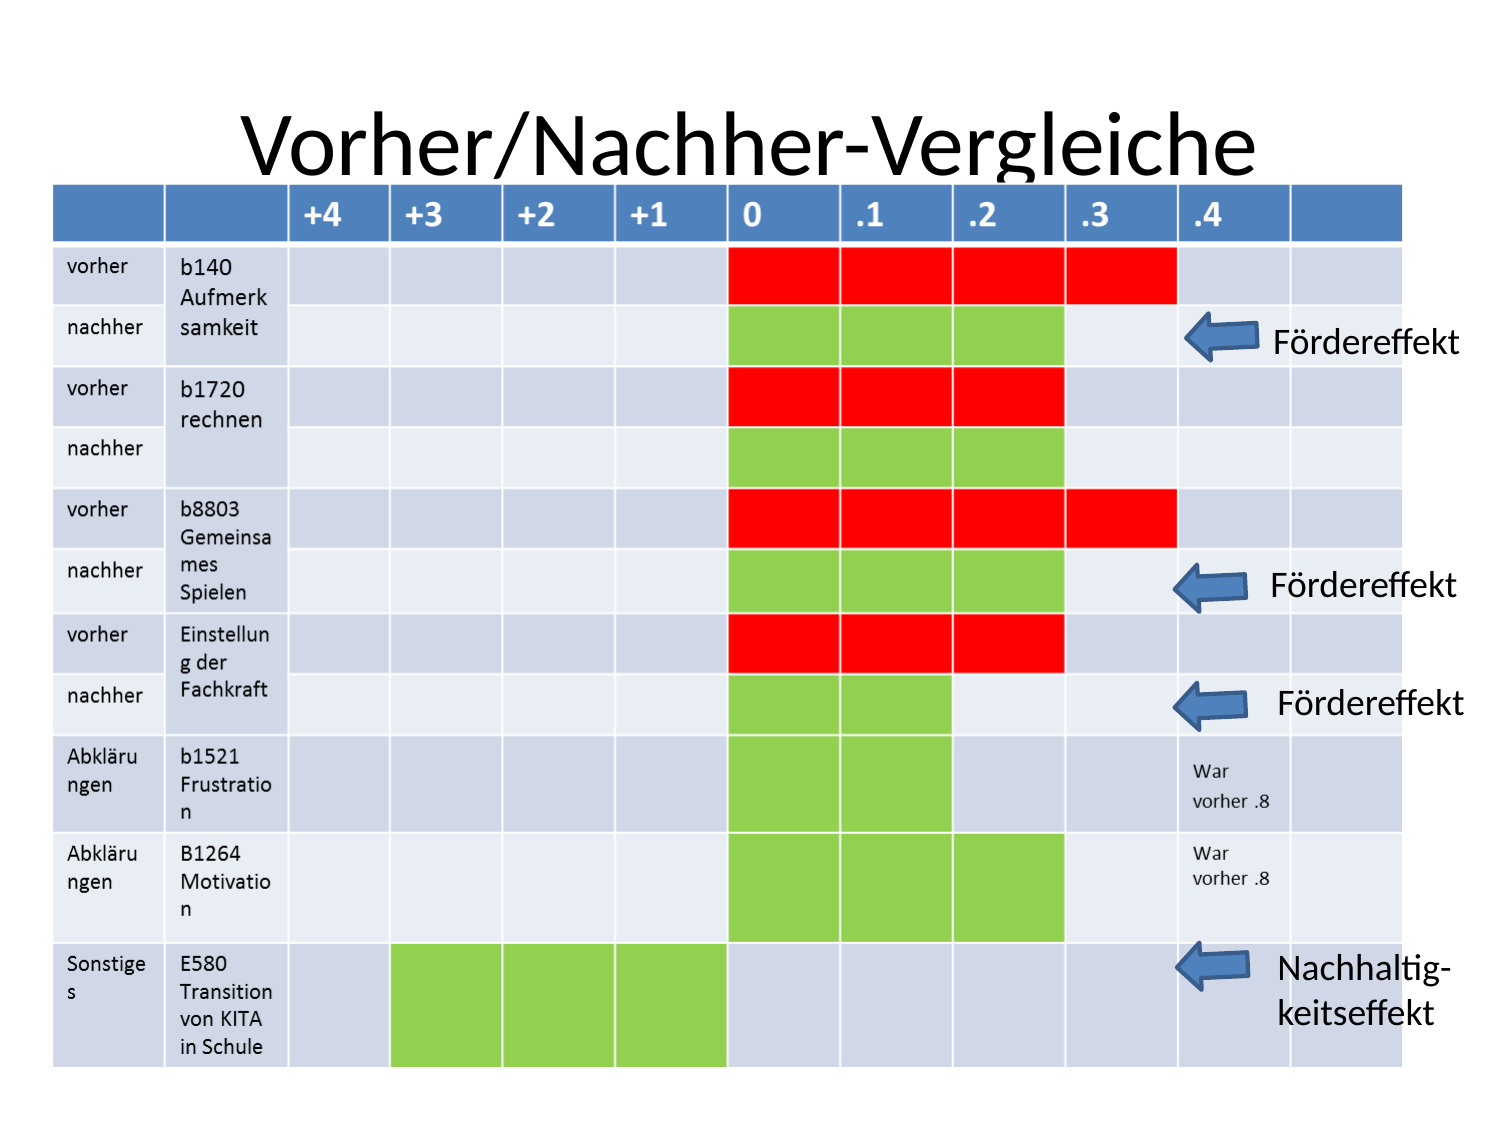

# Vorher/Nachher-Vergleiche
Fördereffekt
Fördereffekt
Fördereffekt
Nachhaltig-
keitseffekt